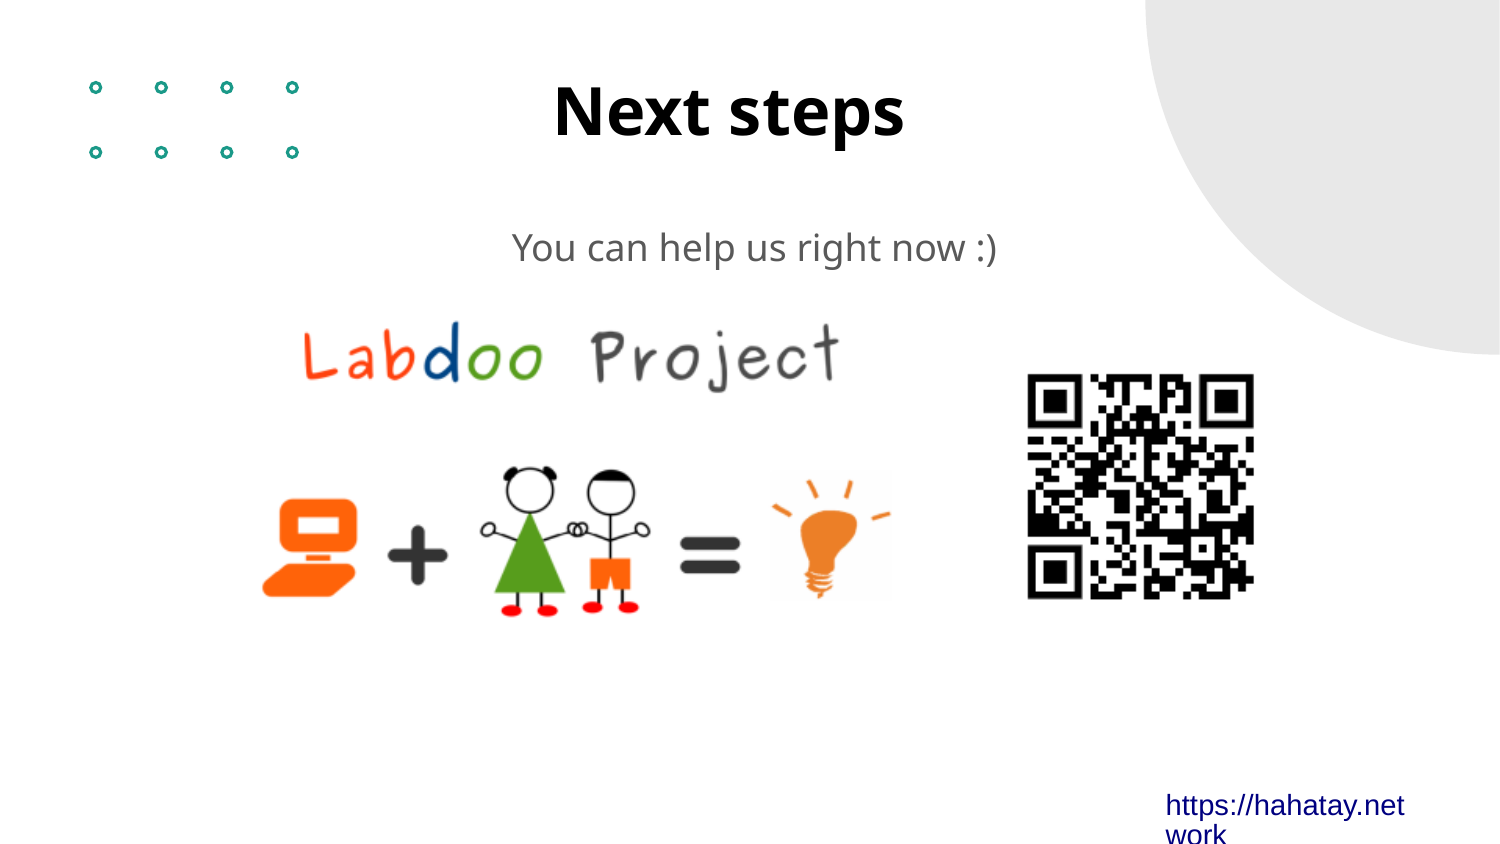

# Next steps
You can help us right now :)